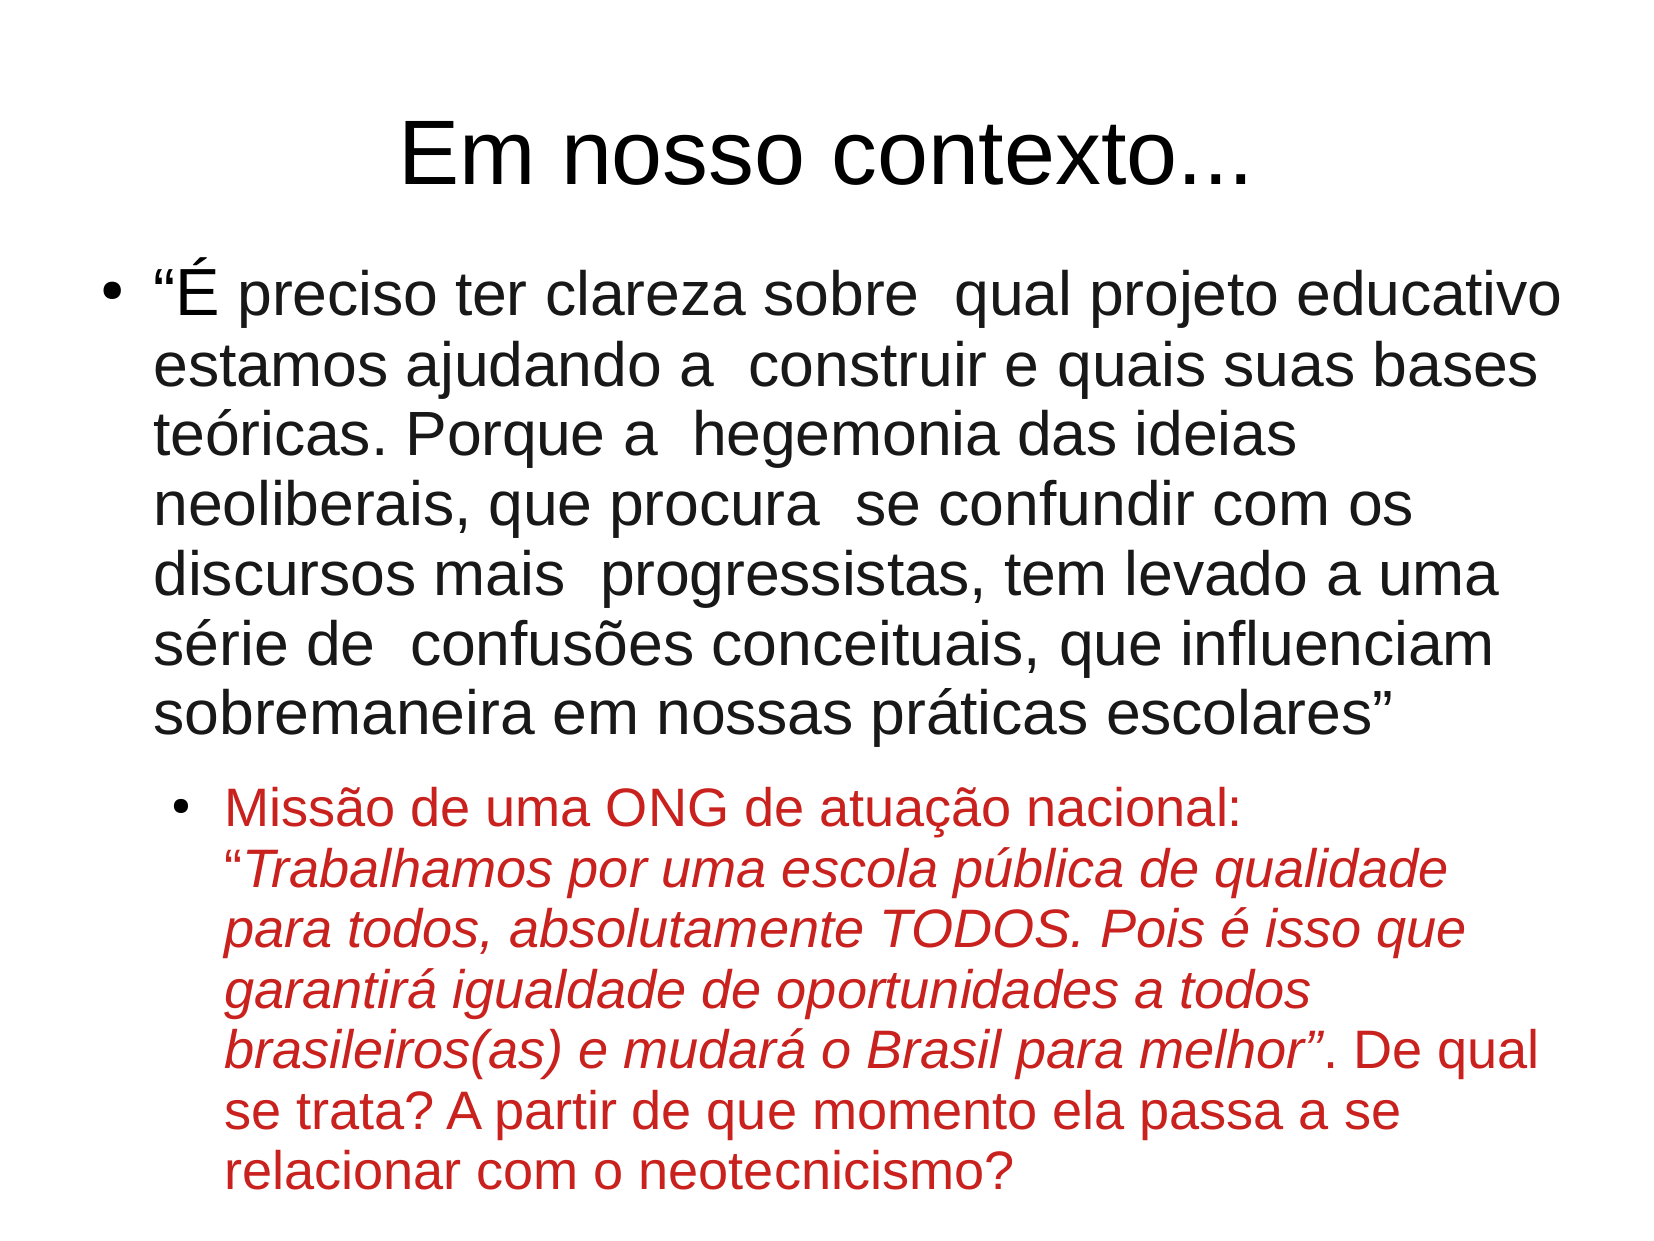

# Em nosso contexto...
“É preciso ter clareza sobre qual projeto educativo estamos ajudando a construir e quais suas bases teóricas. Porque a hegemonia das ideias neoliberais, que procura se confundir com os discursos mais progressistas, tem levado a uma série de confusões conceituais, que influenciam sobremaneira em nossas práticas escolares”
Missão de uma ONG de atuação nacional: “Trabalhamos por uma escola pública de qualidade para todos, absolutamente TODOS. Pois é isso que garantirá igualdade de oportunidades a todos brasileiros(as) e mudará o Brasil para melhor”. De qual se trata? A partir de que momento ela passa a se relacionar com o neotecnicismo?